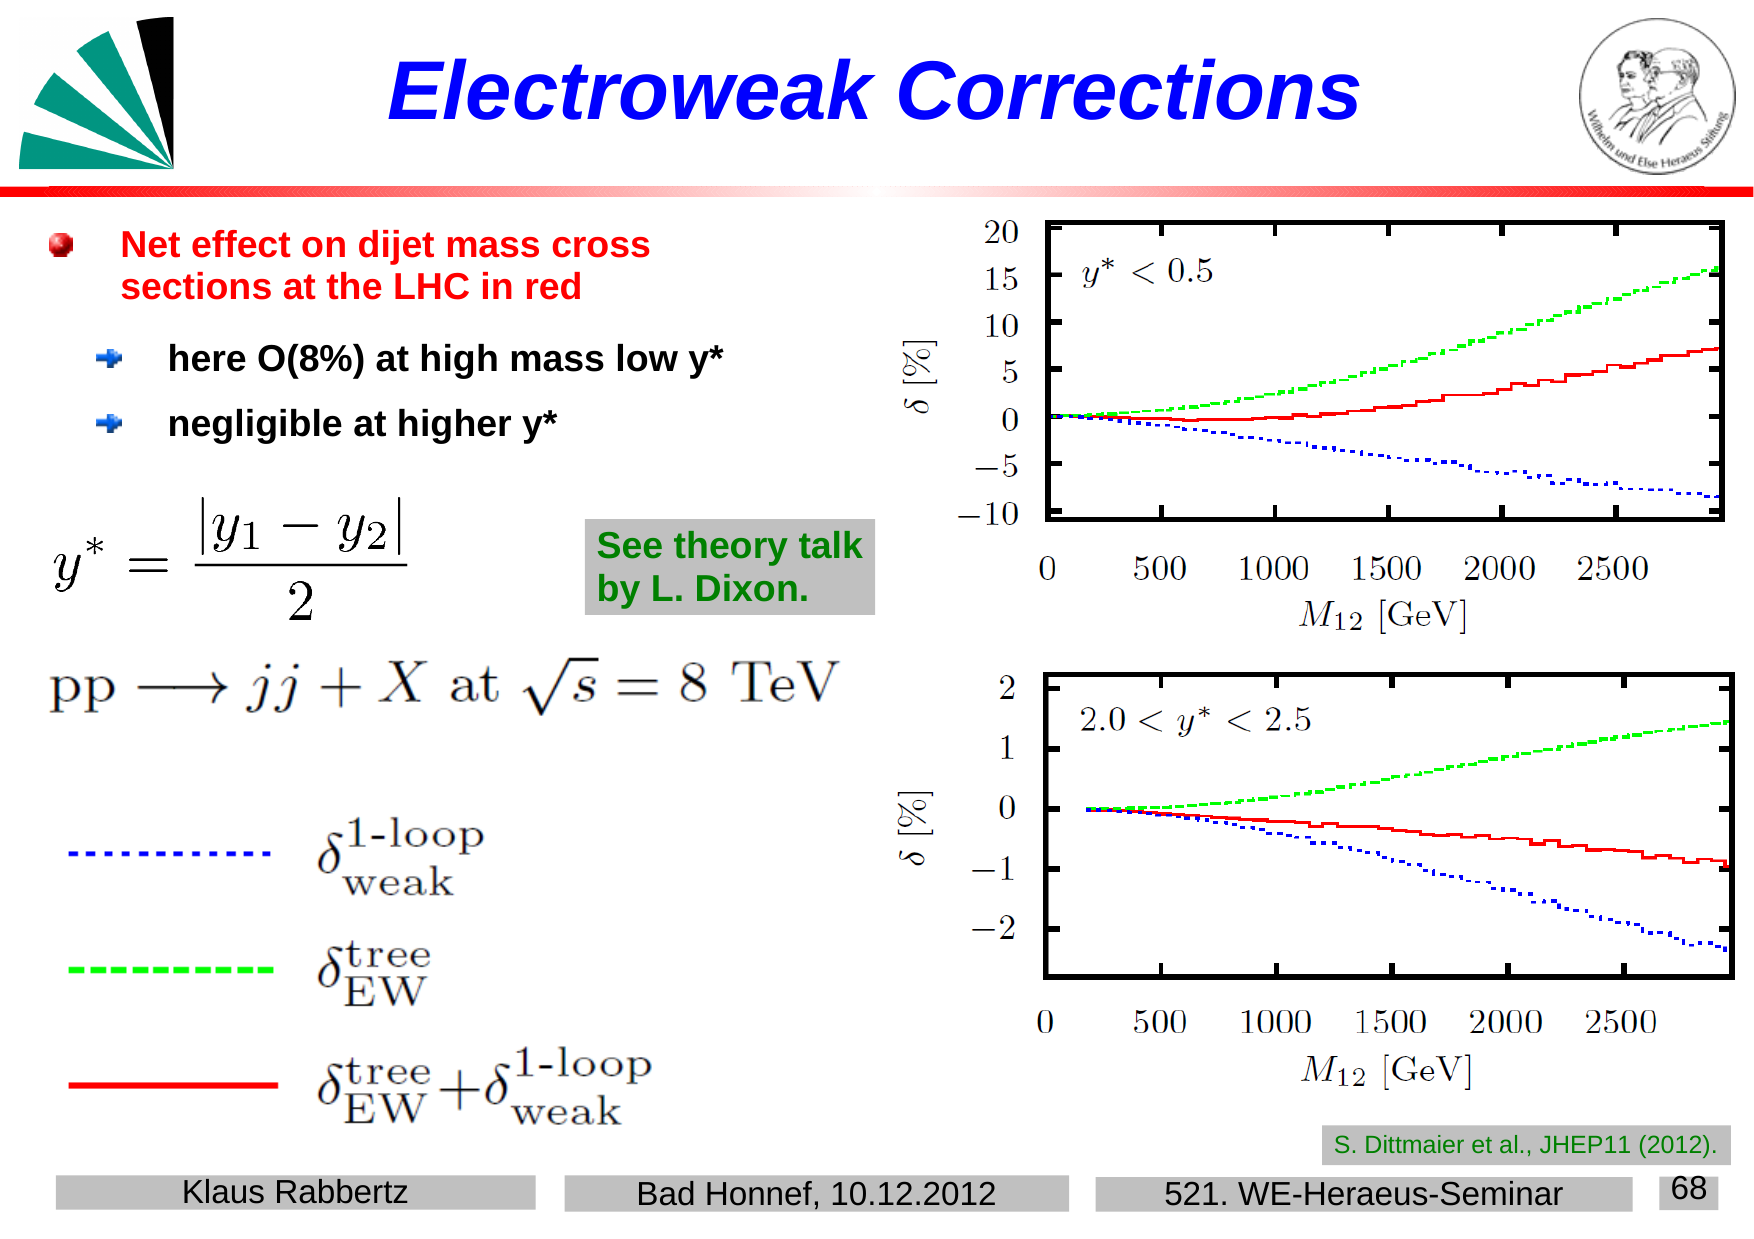

# Electroweak Corrections
Net effect on dijet mass cross sections at the LHC in red
here O(8%) at high mass low y*
negligible at higher y*
See theory talk
by L. Dixon.
S. Dittmaier et al., JHEP11 (2012).